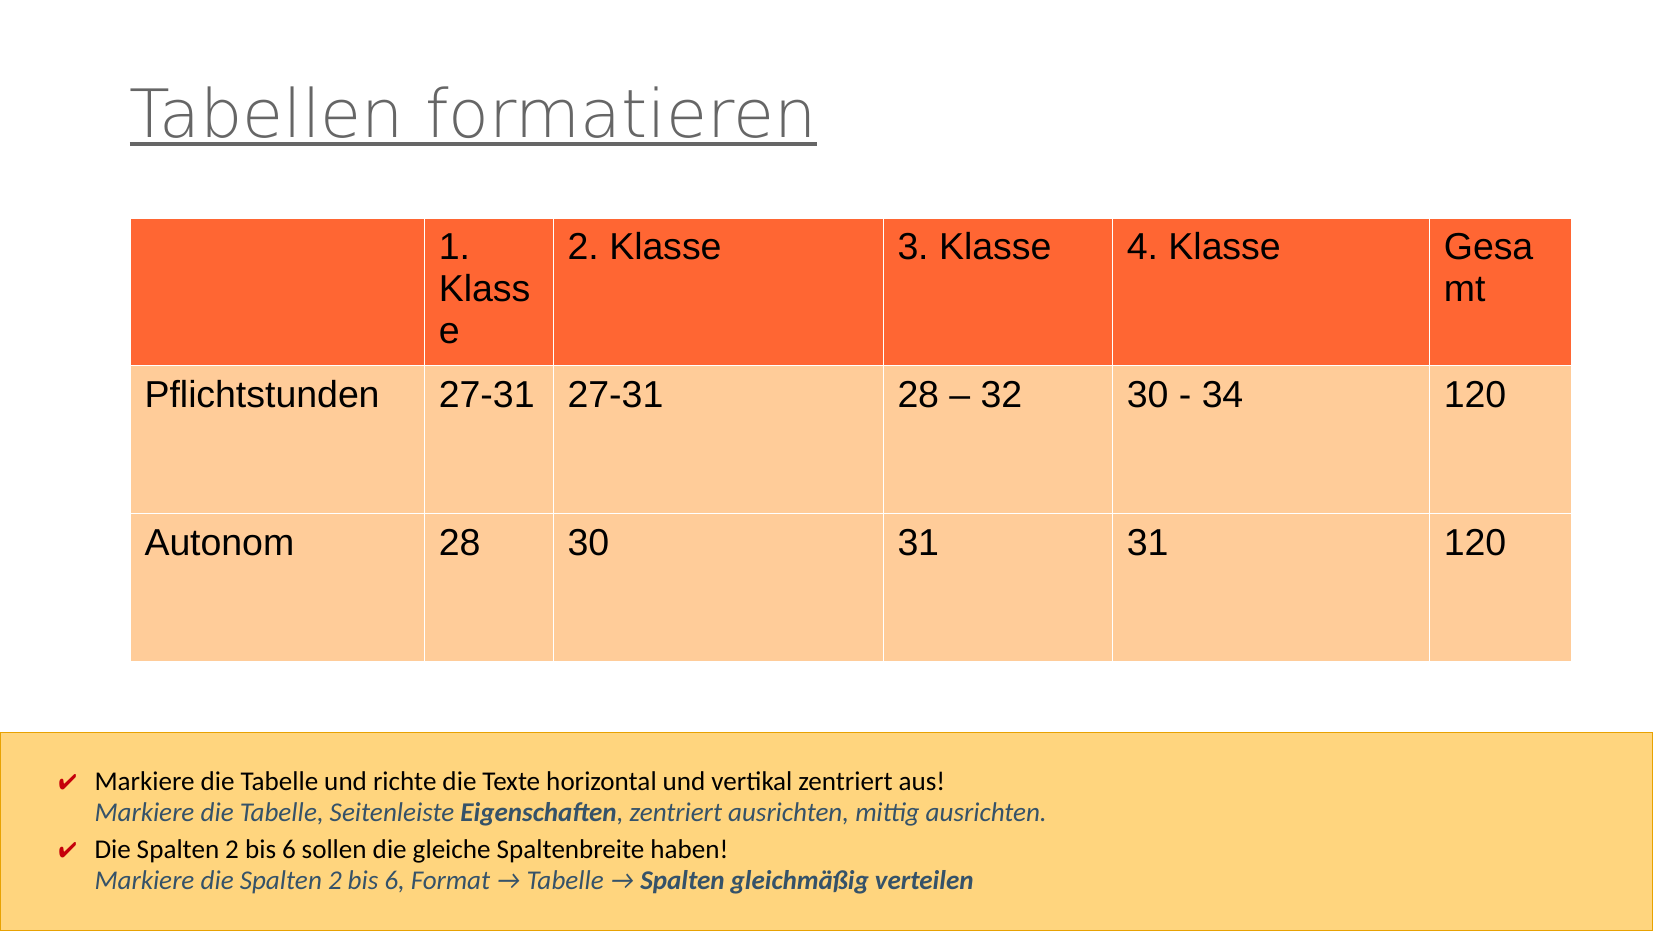

# Tabellen formatieren
| | 1. Klasse | 2. Klasse | 3. Klasse | 4. Klasse | Gesamt |
| --- | --- | --- | --- | --- | --- |
| Pflichtstunden | 27-31 | 27-31 | 28 – 32 | 30 - 34 | 120 |
| Autonom | 28 | 30 | 31 | 31 | 120 |
Markiere die Tabelle und richte die Texte horizontal und vertikal zentriert aus!
Markiere die Tabelle, Seitenleiste Eigenschaften, zentriert ausrichten, mittig ausrichten.
Die Spalten 2 bis 6 sollen die gleiche Spaltenbreite haben!
Markiere die Spalten 2 bis 6, Format → Tabelle → Spalten gleichmäßig verteilen